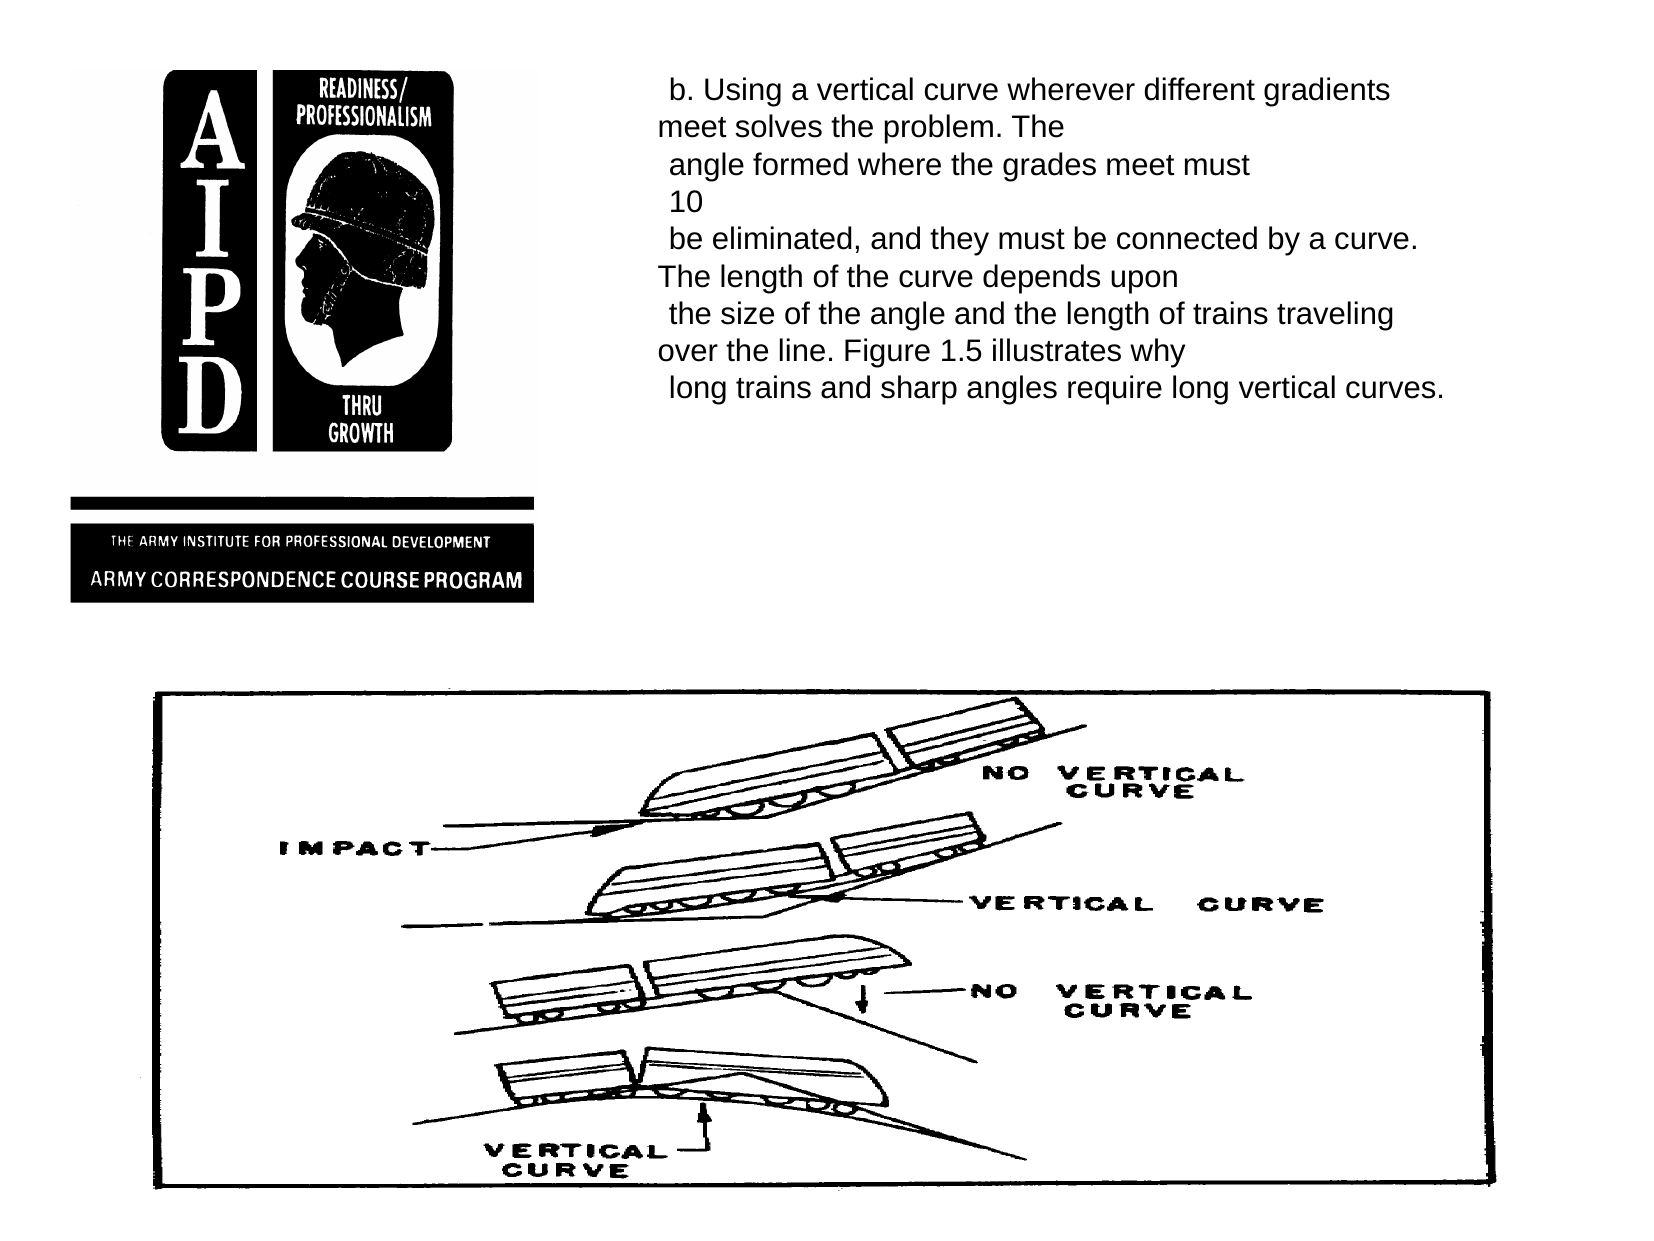

b. Using a vertical curve wherever different gradients meet solves the problem. The
angle formed where the grades meet must
10
be eliminated, and they must be connected by a curve. The length of the curve depends upon
the size of the angle and the length of trains traveling over the line. Figure 1.5 illustrates why
long trains and sharp angles require long vertical curves.